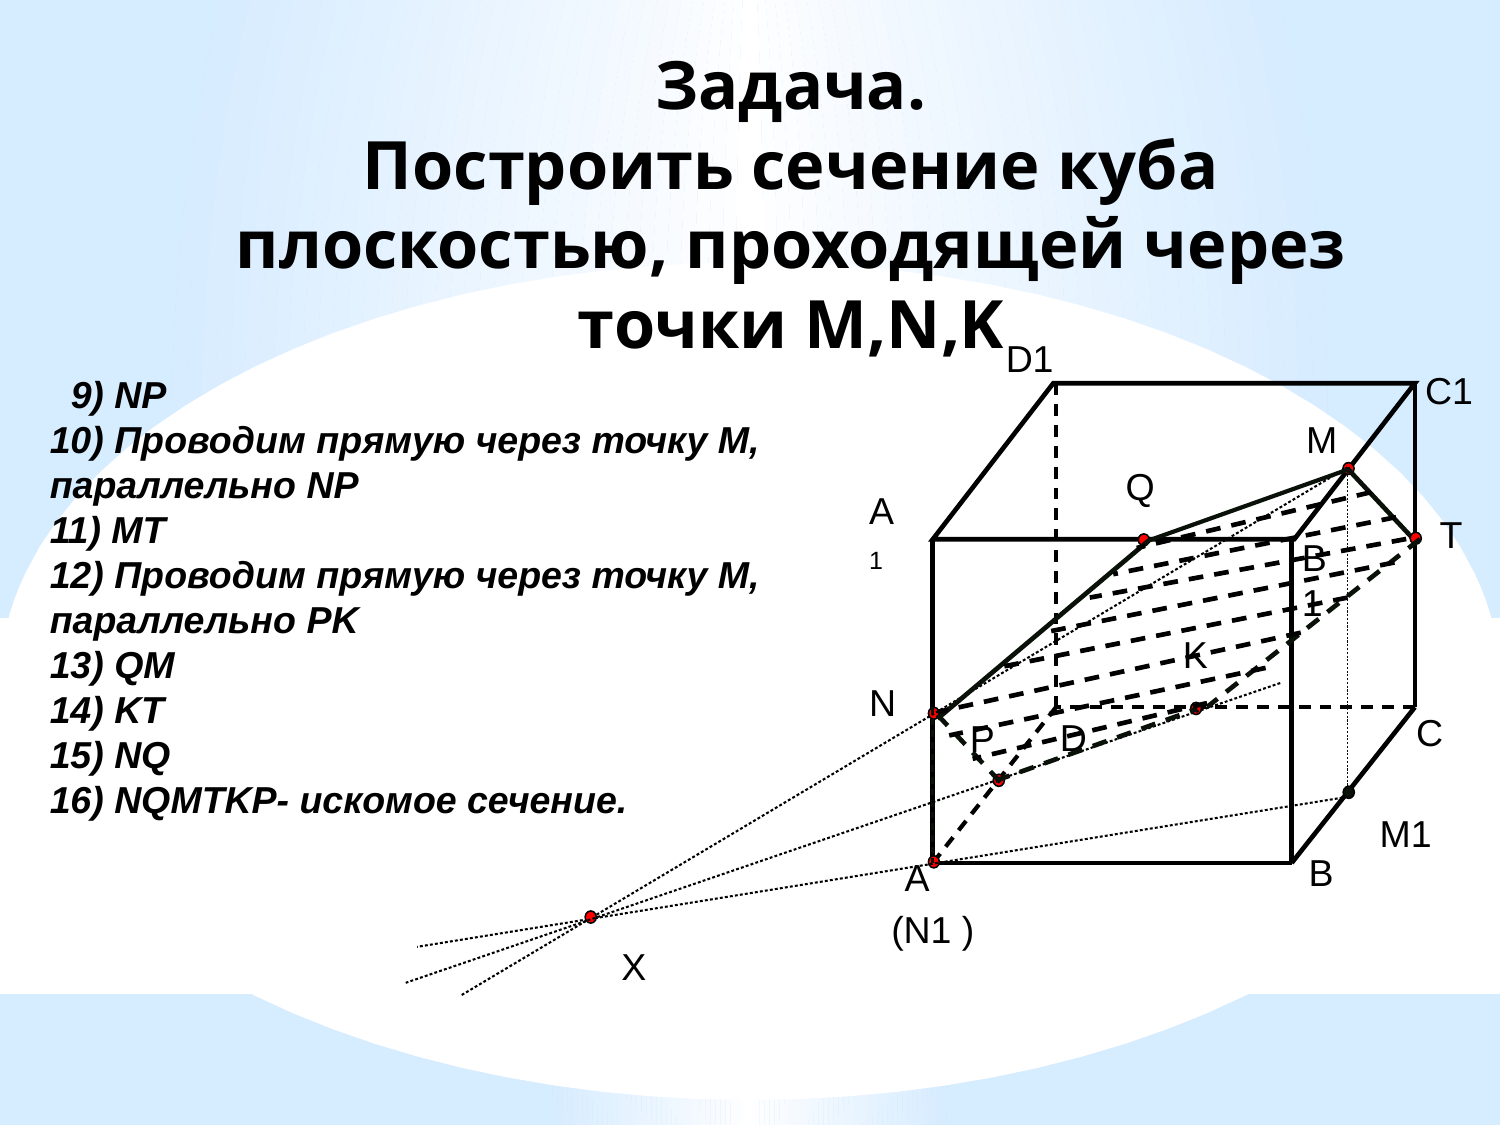

Задача.
Построить сечение куба плоскостью, проходящей через точки M,N,K
D1
C1
 9) NP
10) Проводим прямую через точку M,
параллельно NP
11) MT
12) Проводим прямую через точку M,
параллельно PK
13) QM
14) KT
15) NQ
16) NQMTKP- искомое сечение.
M
Q
A1
T
B1
K
N
C
D
P
M1
B
A
(N1 )
X